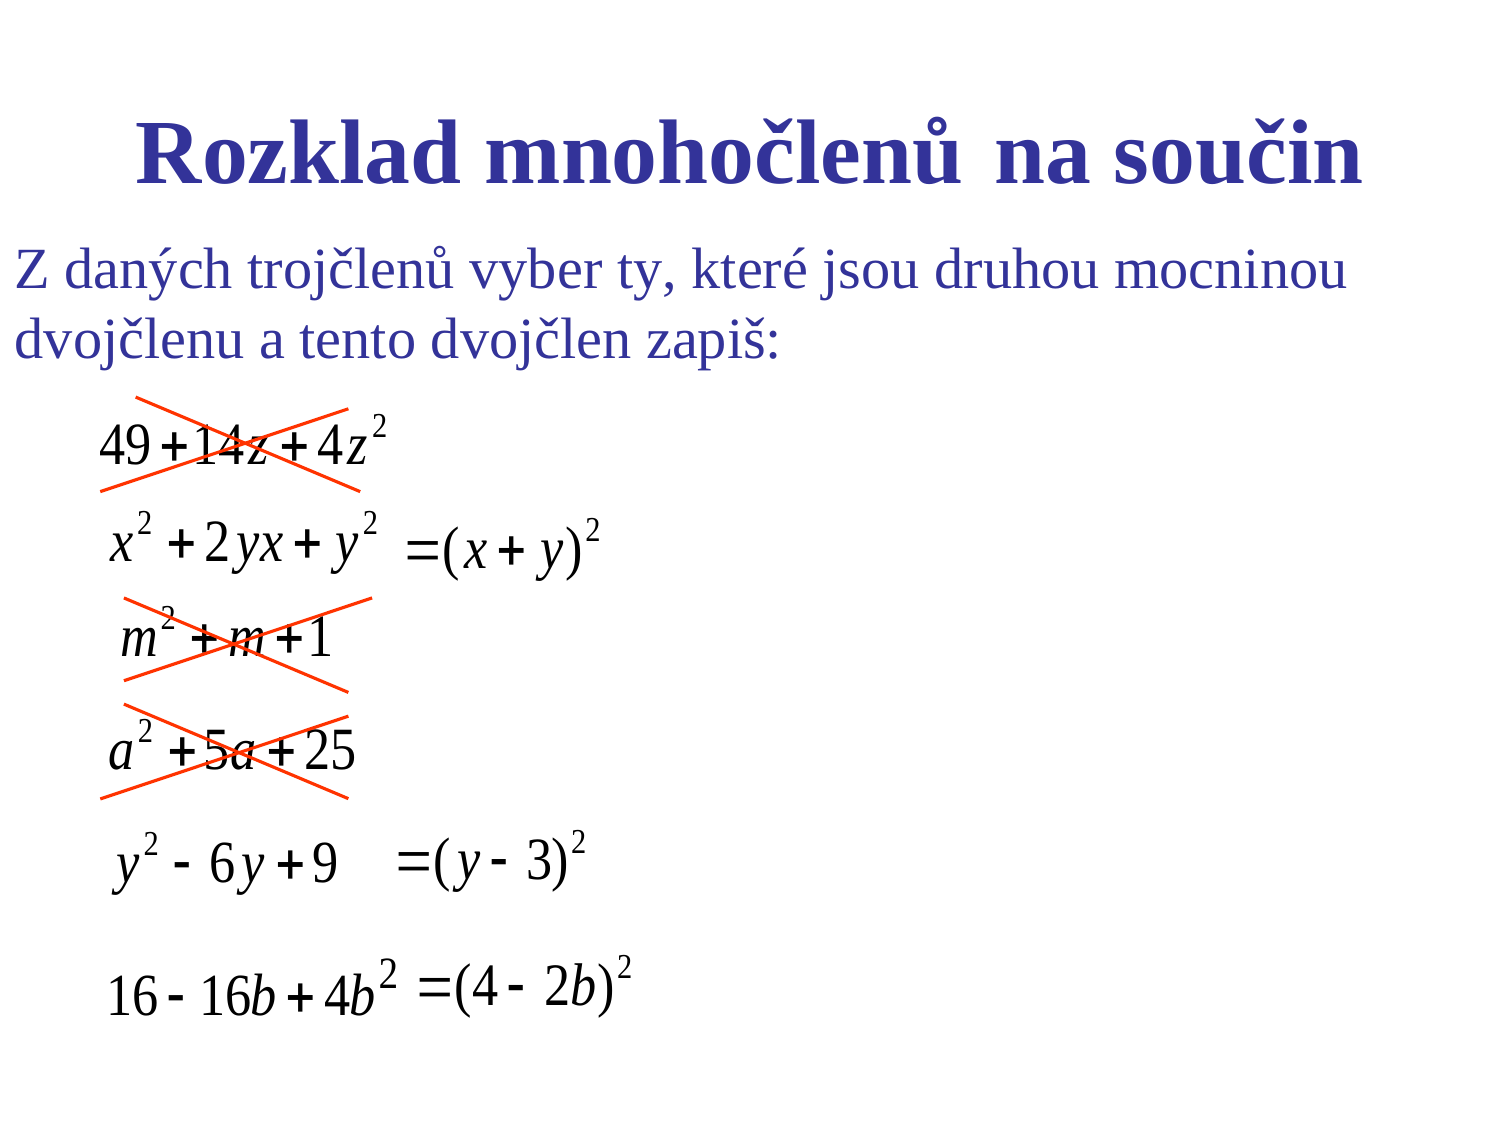

Rozklad mnohočlenů na součin
Z daných trojčlenů vyber ty, které jsou druhou mocninou
dvojčlenu a tento dvojčlen zapiš: